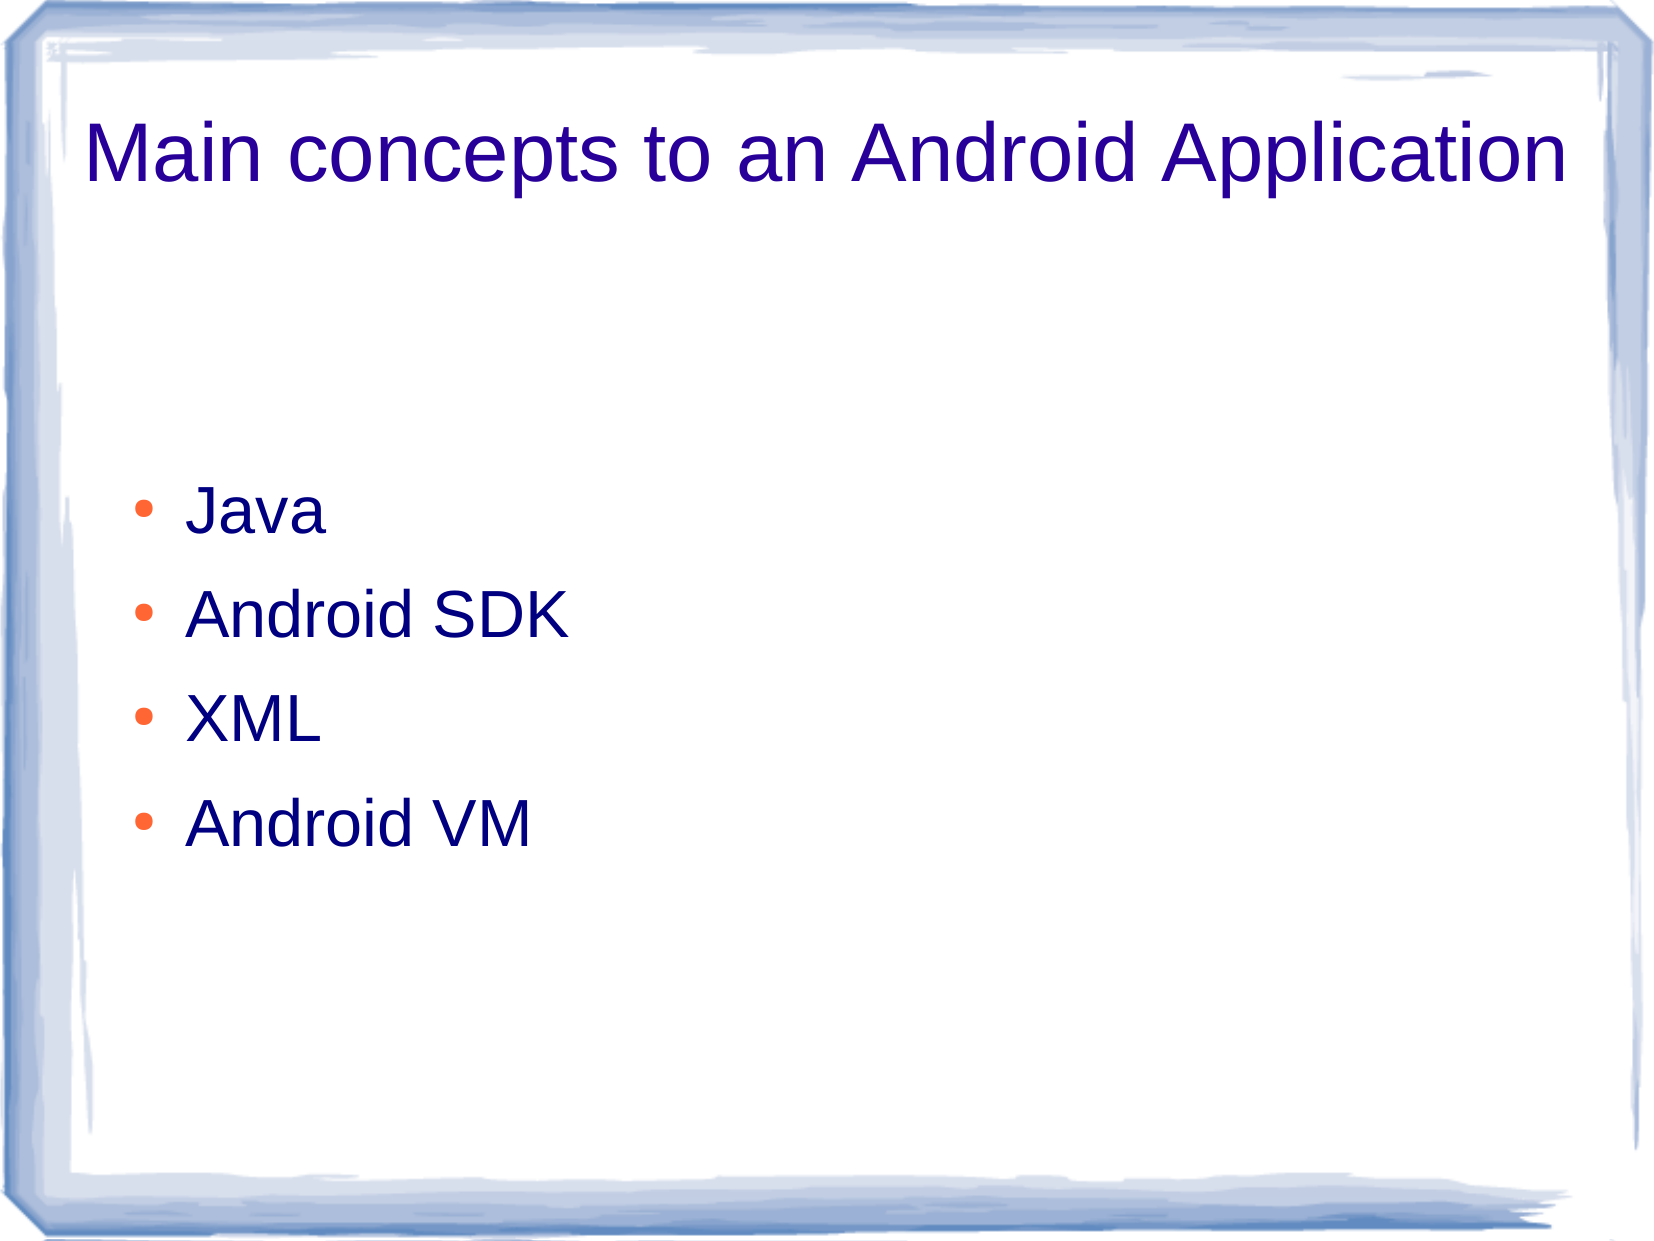

# Main concepts to an Android Application
Java
Android SDK
XML
Android VM